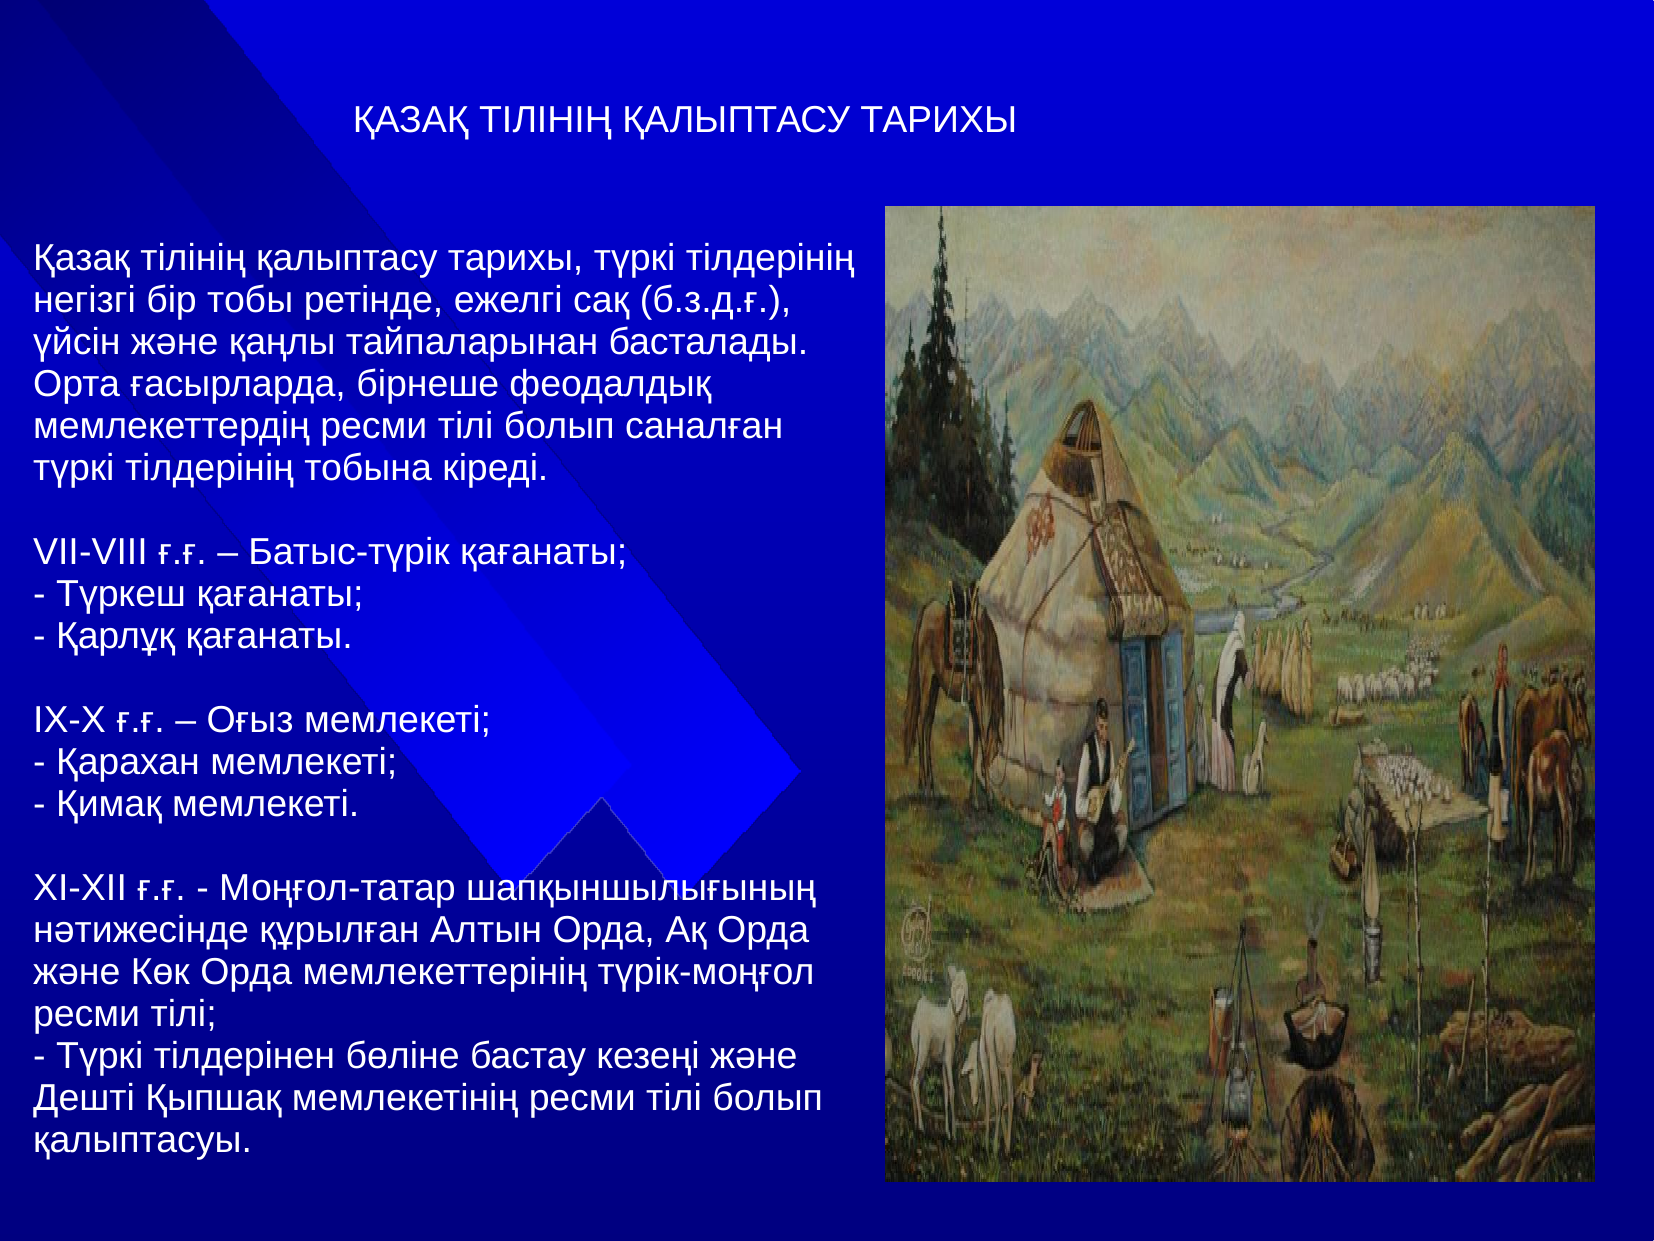

ҚАЗАҚ ТІЛІНІҢ ҚАЛЫПТАСУ ТАРИХЫ
Қазақ тілінің қалыптасу тарихы, түркі тілдерінің негізгі бір тобы ретінде, ежелгі сақ (б.з.д.ғ.), үйсін және қаңлы тайпаларынан басталады. Орта ғасырларда, бірнеше феодалдық мемлекеттердің ресми тілі болып саналған түркі тілдерінің тобына кіреді.
VII-VIII ғ.ғ. – Батыс-түрік қағанаты;
- Түркеш қағанаты;
- Қарлұқ қағанаты.
IX-X ғ.ғ. – Оғыз мемлекеті;
- Қарахан мемлекеті;
- Қимақ мемлекеті.
XI-XII ғ.ғ. - Моңғол-татар шапқыншылығының нәтижесінде құрылған Алтын Орда, Ақ Орда және Көк Орда мемлекеттерінің түрік-моңғол ресми тілі;
- Түркі тілдерінен бөліне бастау кезеңі және Дешті Қыпшақ мемлекетінің ресми тілі болып қалыптасуы.